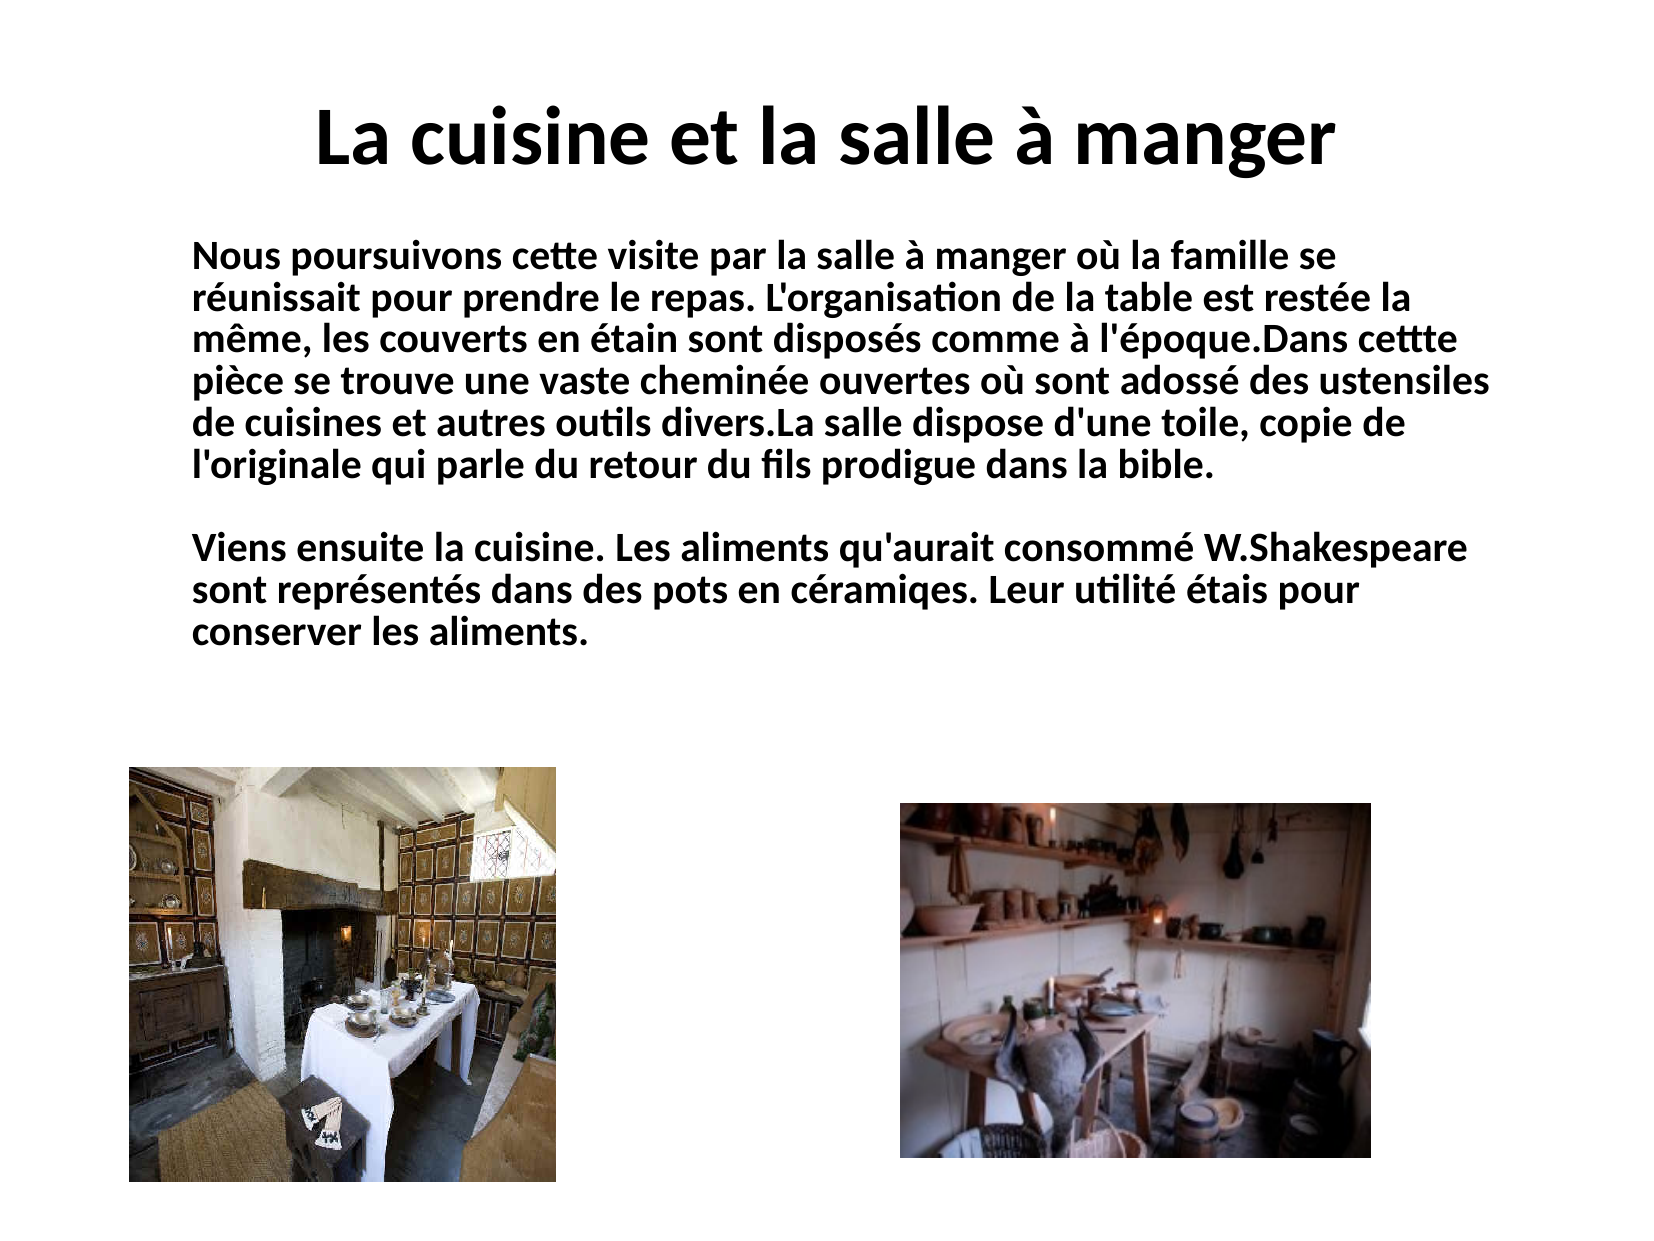

La cuisine et la salle à manger
Nous poursuivons cette visite par la salle à manger où la famille se réunissait pour prendre le repas. L'organisation de la table est restée la même, les couverts en étain sont disposés comme à l'époque.Dans cettte pièce se trouve une vaste cheminée ouvertes où sont adossé des ustensiles de cuisines et autres outils divers.La salle dispose d'une toile, copie de
l'originale qui parle du retour du fils prodigue dans la bible.
Viens ensuite la cuisine. Les aliments qu'aurait consommé W.Shakespeare sont représentés dans des pots en céramiqes. Leur utilité étais pour conserver les aliments.